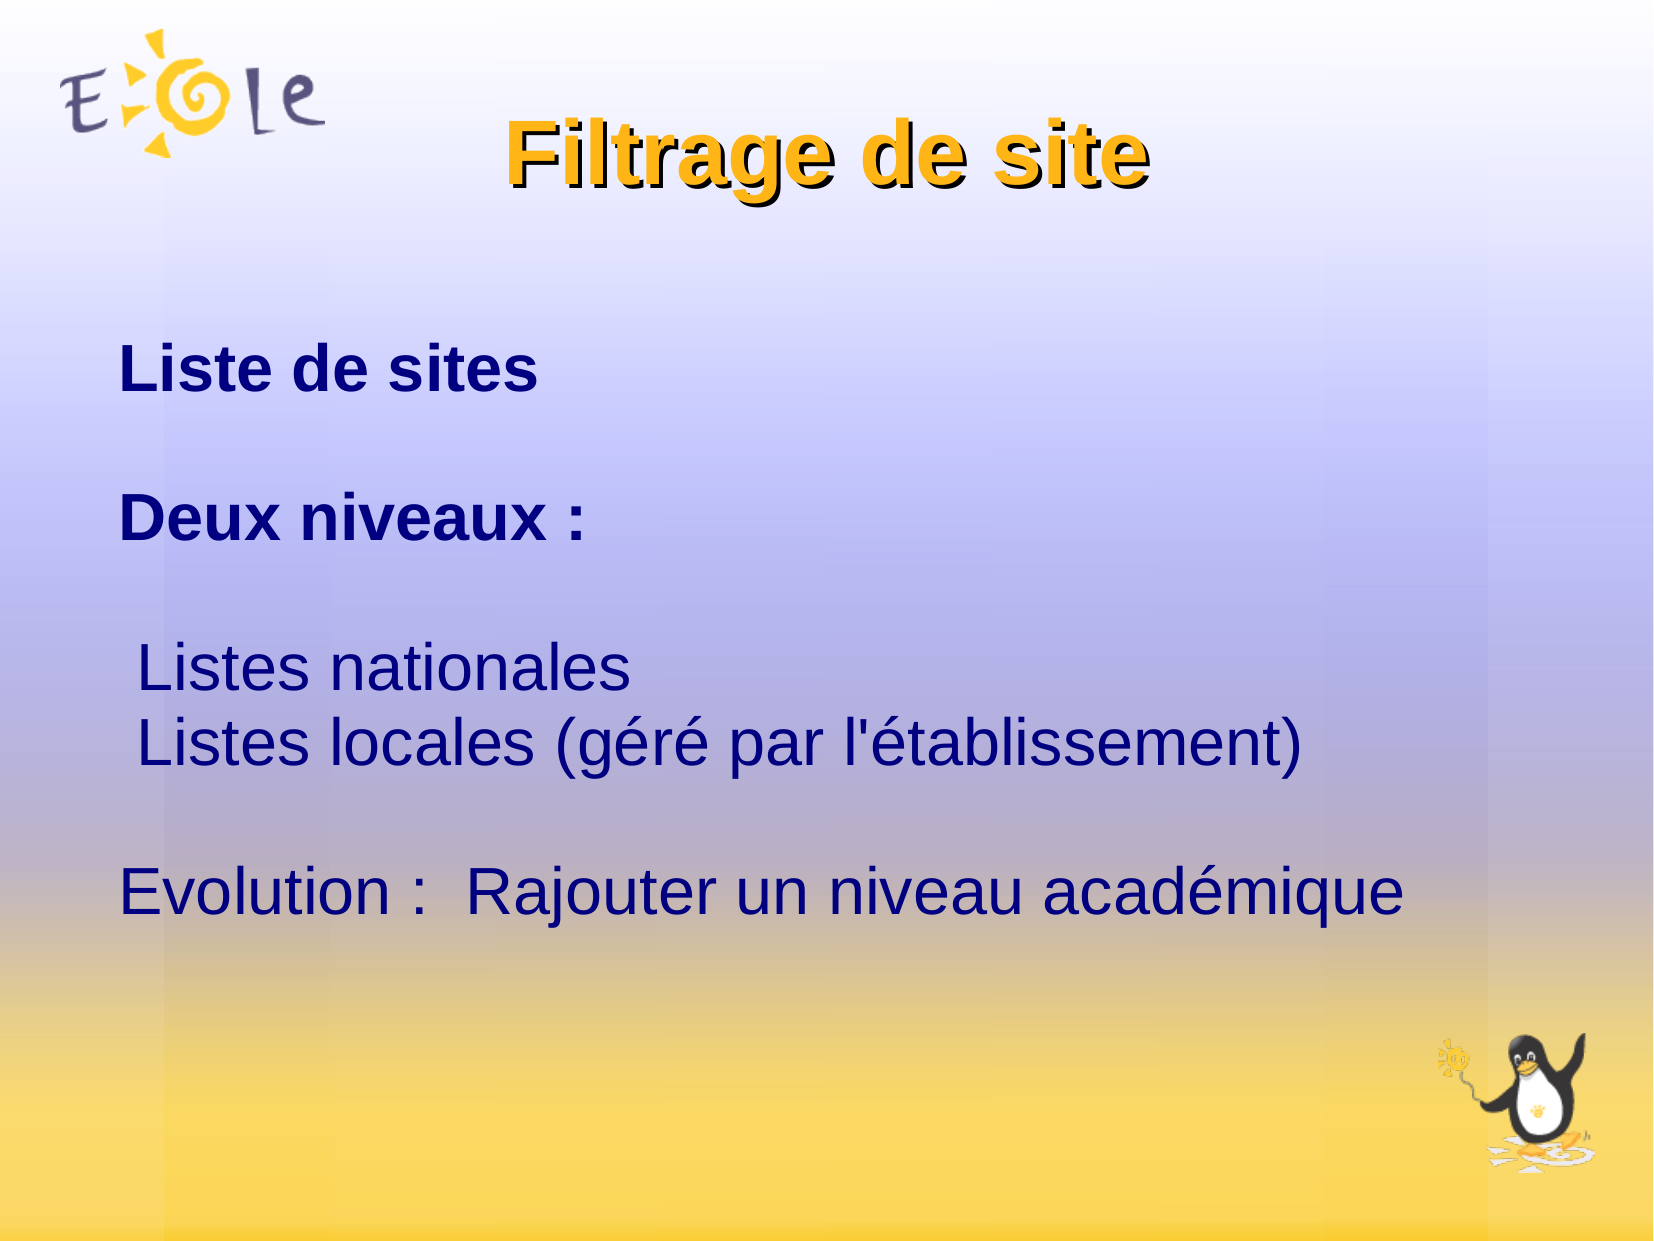

# Filtrage de site
Liste de sites
Deux niveaux :
 Listes nationales
 Listes locales (géré par l'établissement)
Evolution : Rajouter un niveau académique